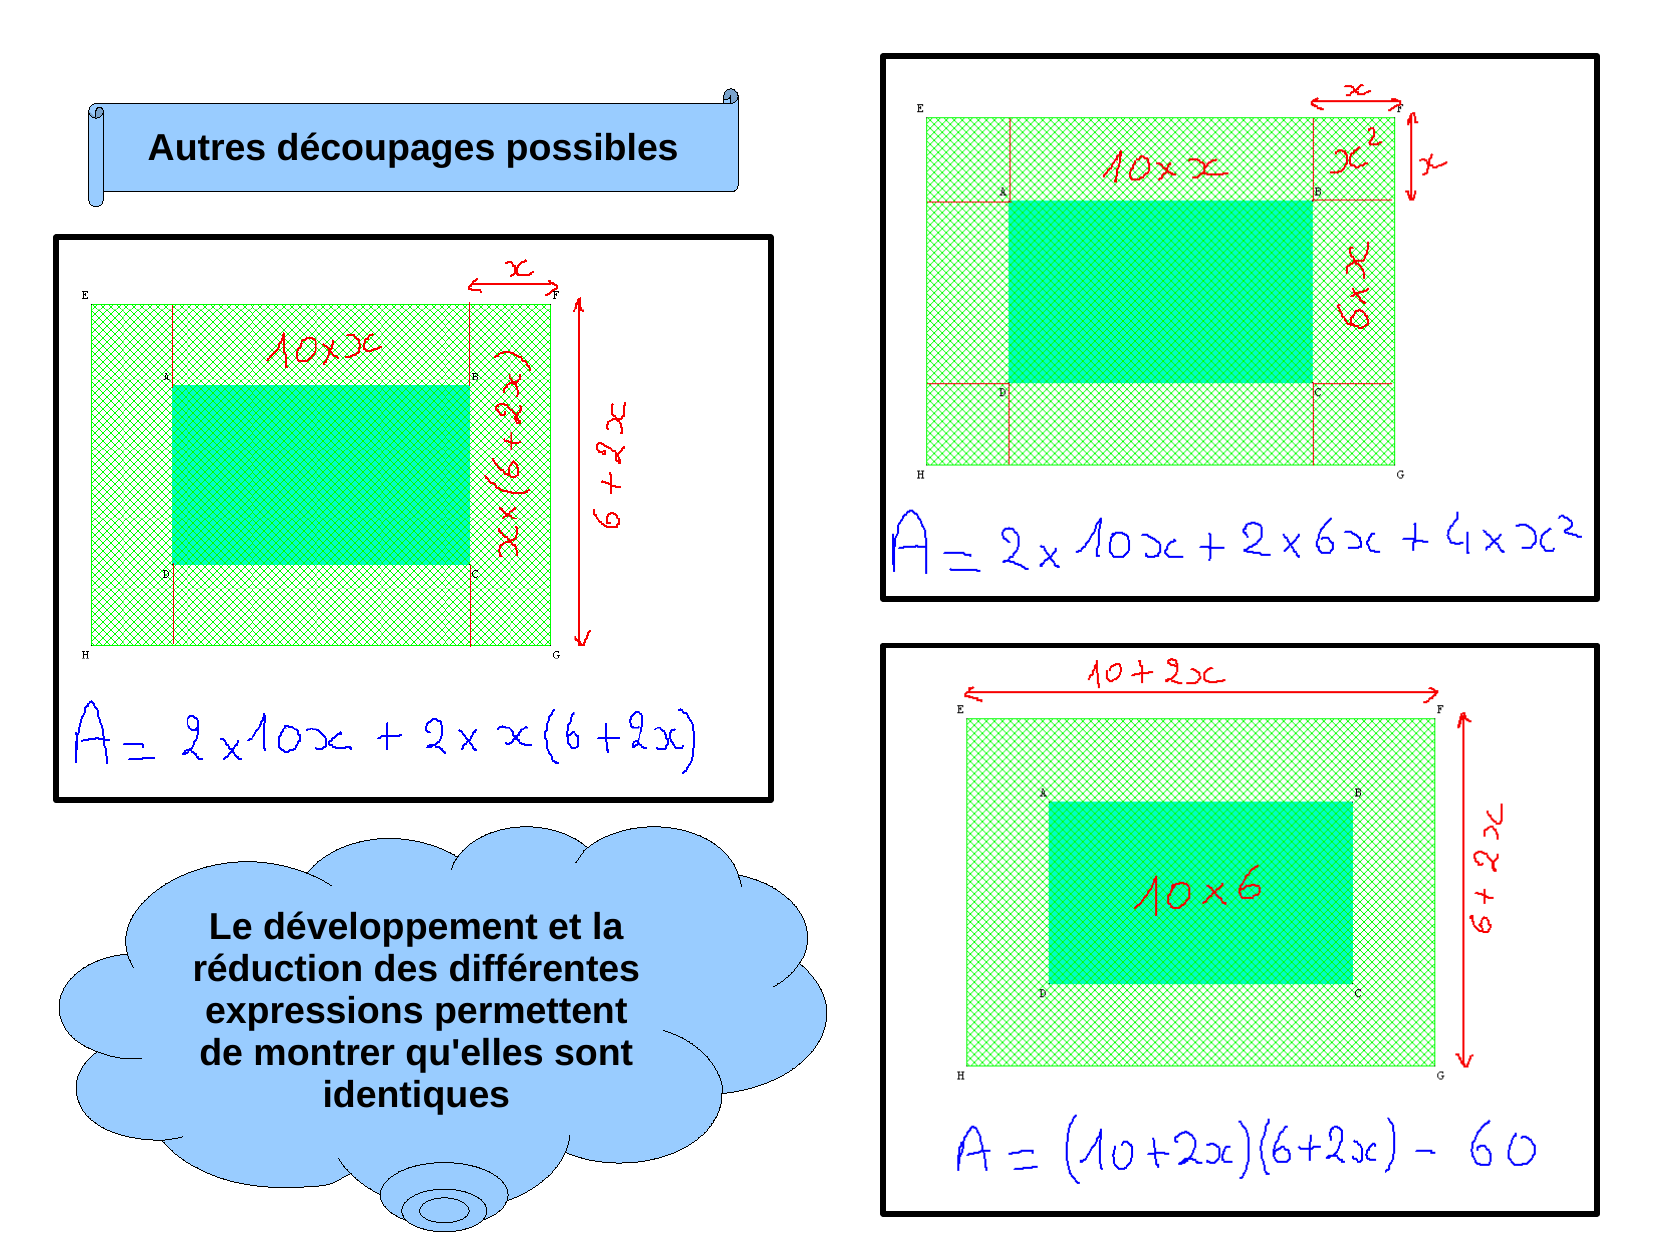

Autres découpages possibles
Le développement et la réduction des différentes expressions permettent de montrer qu'elles sont identiques